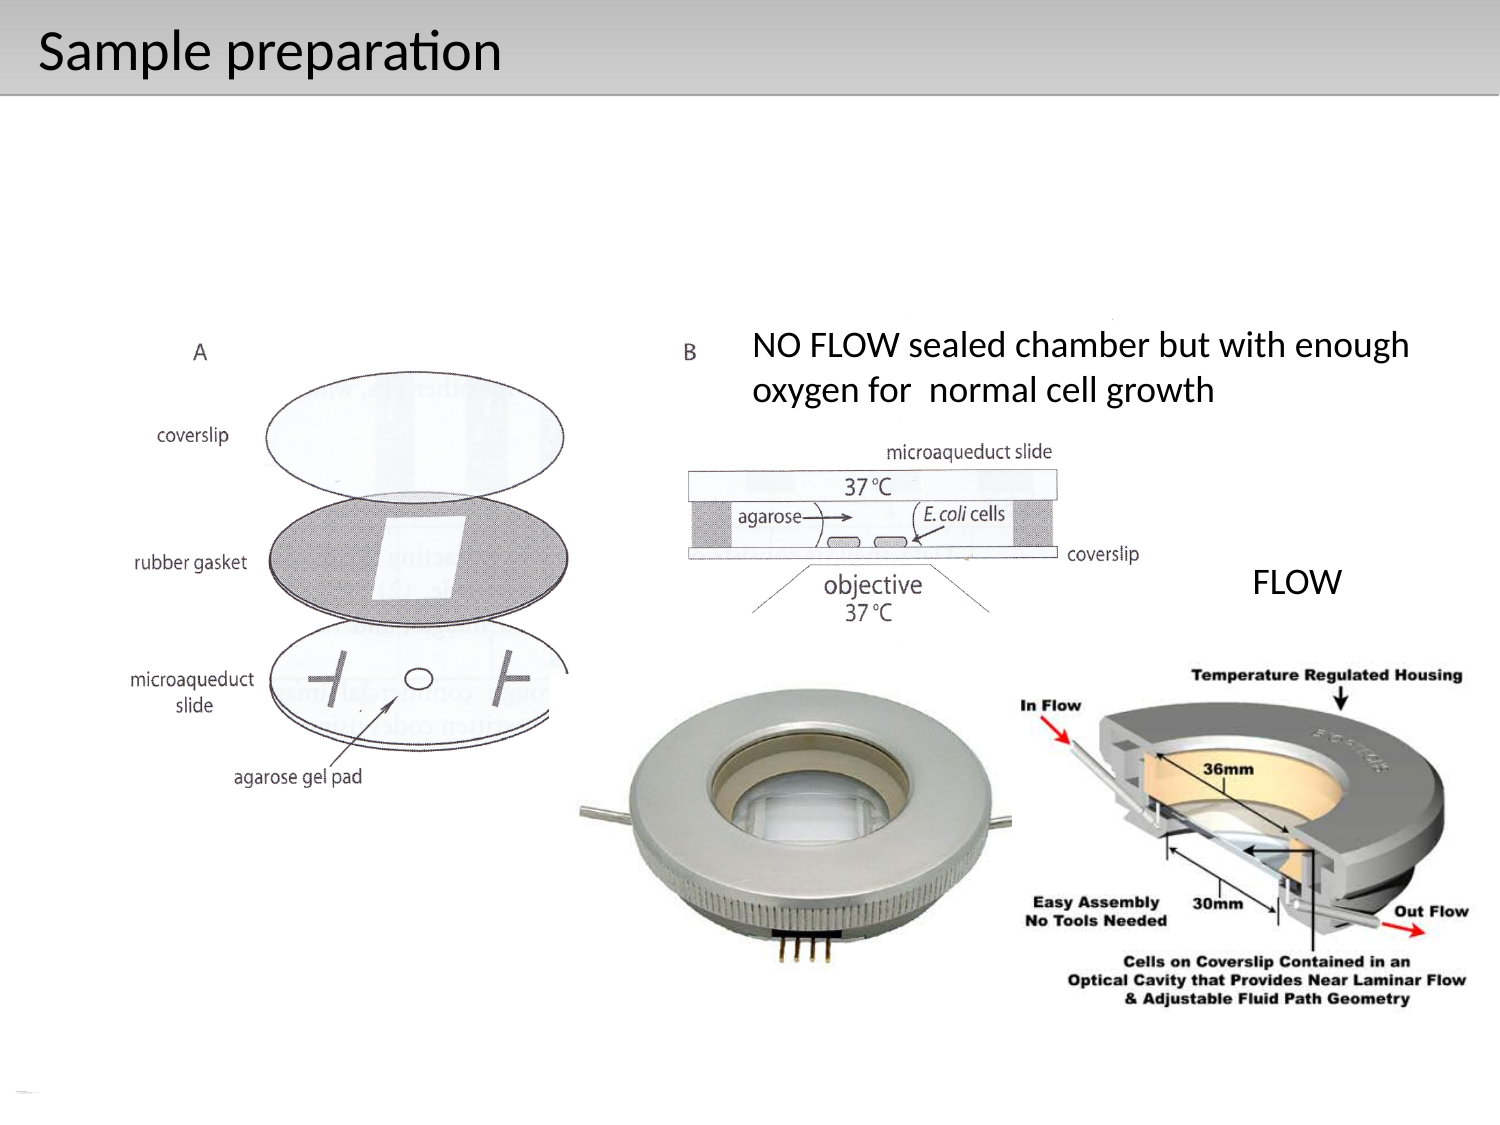

# Sample preparation
NO FLOW sealed chamber but with enough
oxygen for normal cell growth
FLOW
Requirements for efficient cell growth
Constant temperate for several generation without drying out
Two number one coverslips sandwiched